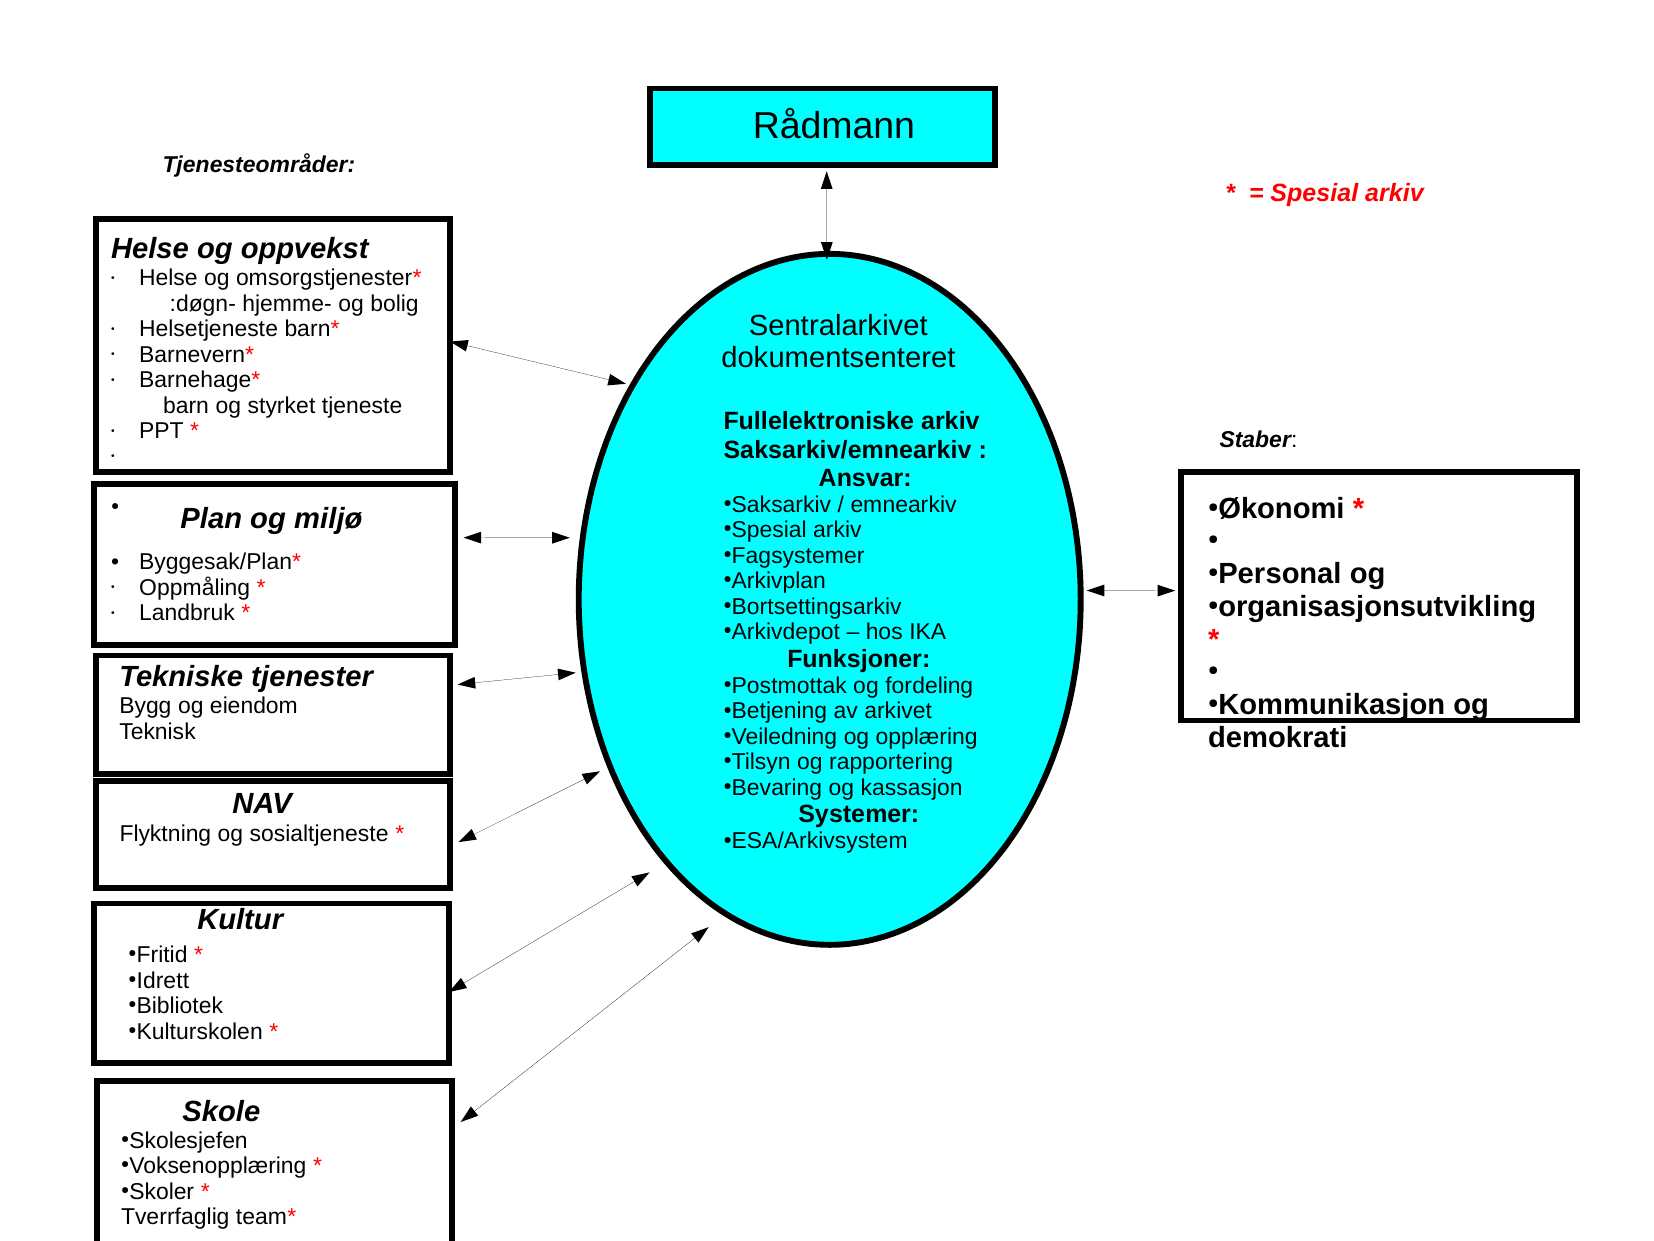

Rådmann
Tjenesteområder:
* = Spesial arkiv
Helse og oppvekst
Helse og omsorgstjenester*
 :døgn- hjemme- og bolig
Helsetjeneste barn*
Barnevern*
Barnehage*
 barn og styrket tjeneste
PPT *
Sentralarkivet
dokumentsenteret
Fullelektroniske arkiv
Saksarkiv/emnearkiv : Ansvar:
Saksarkiv / emnearkiv
Spesial arkiv
Fagsystemer
Arkivplan
Bortsettingsarkiv
Arkivdepot – hos IKA
Funksjoner:
Postmottak og fordeling
Betjening av arkivet
Veiledning og opplæring
Tilsyn og rapportering
Bevaring og kassasjon
Systemer:
ESA/Arkivsystem
Staber:
Økonomi *
Personal og
organisasjonsutvikling *
Kommunikasjon og demokrati
Plan og miljø
Byggesak/Plan*
Oppmåling *
Landbruk *
Tekniske tjenester
Bygg og eiendom
Teknisk
NAV
Flyktning og sosialtjeneste *
Kultur
Fritid *
Idrett
Bibliotek
Kulturskolen *
Skole
Skolesjefen
Voksenopplæring *
Skoler *
Tverrfaglig team*